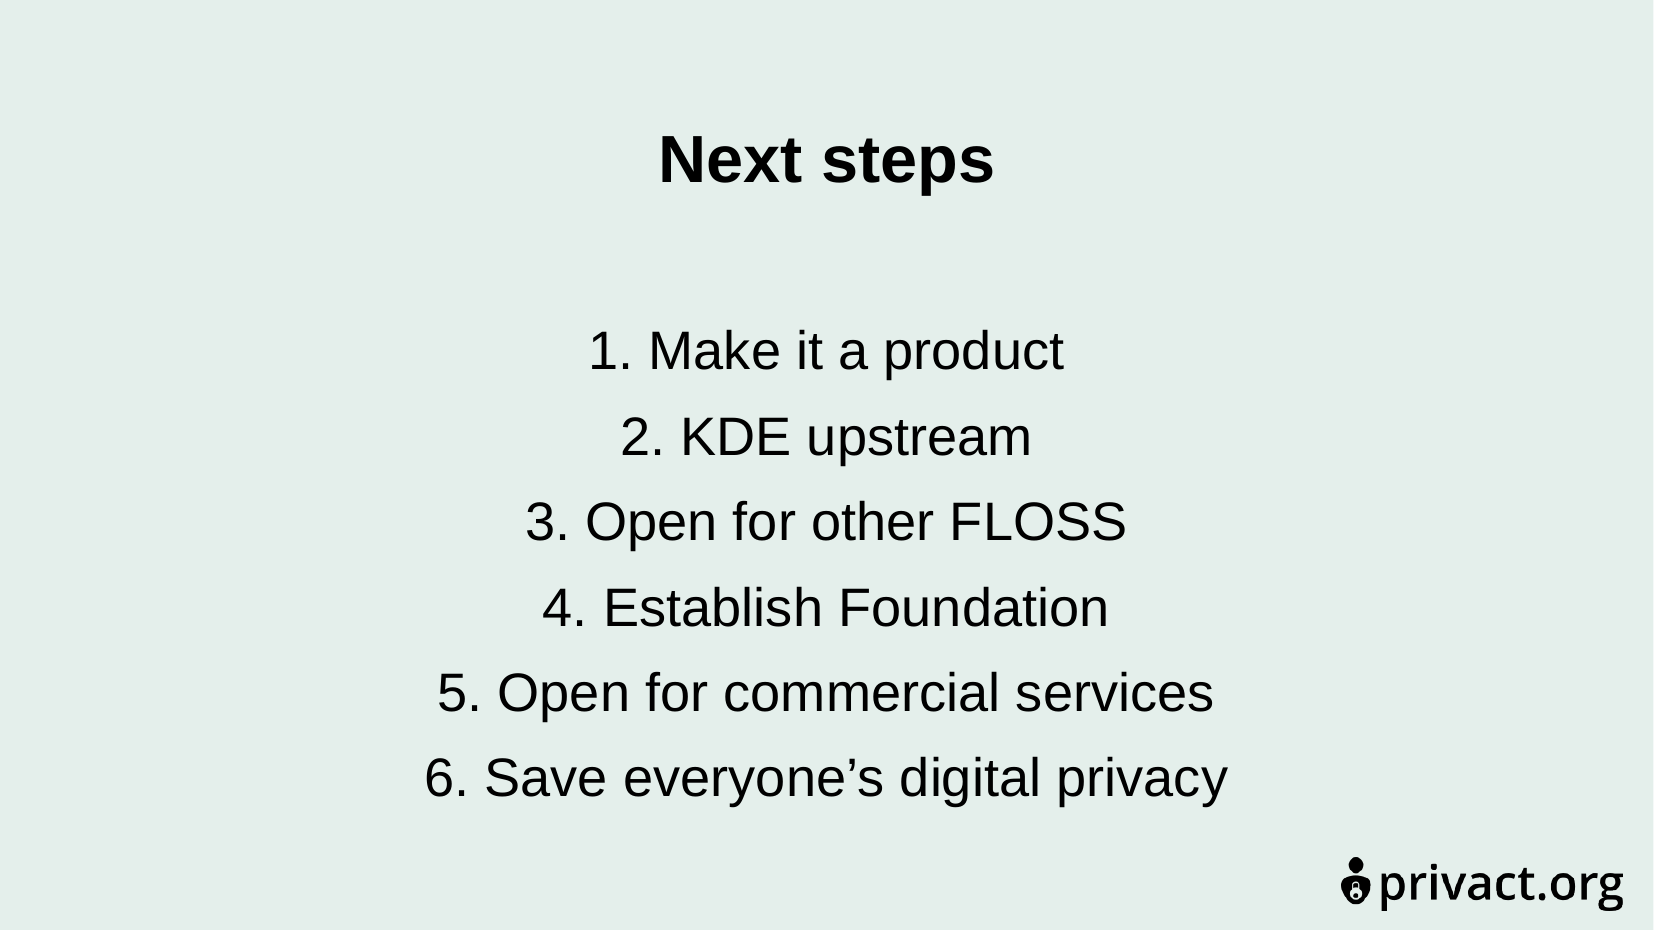

Next steps
 Make it a product
 KDE upstream
 Open for other FLOSS
 Establish Foundation
 Open for commercial services
 Save everyone’s digital privacy